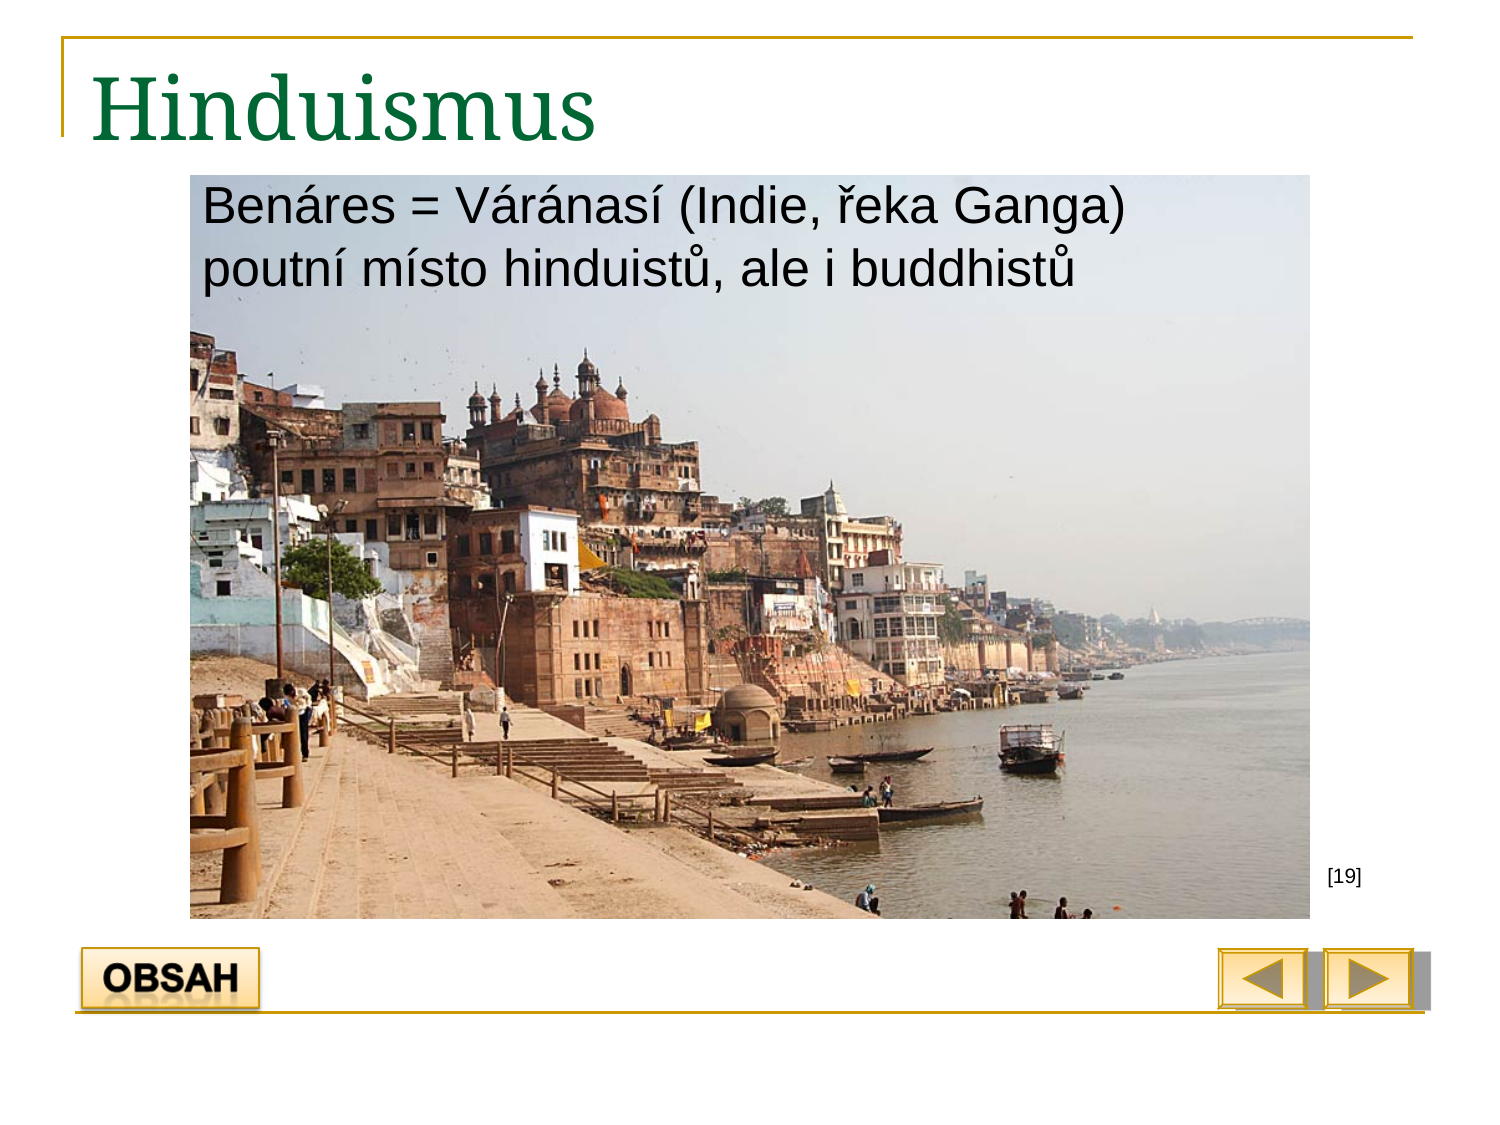

# Hinduismus
Benáres = Váránasí (Indie, řeka Ganga)
poutní místo hinduistů, ale i buddhistů
[19]